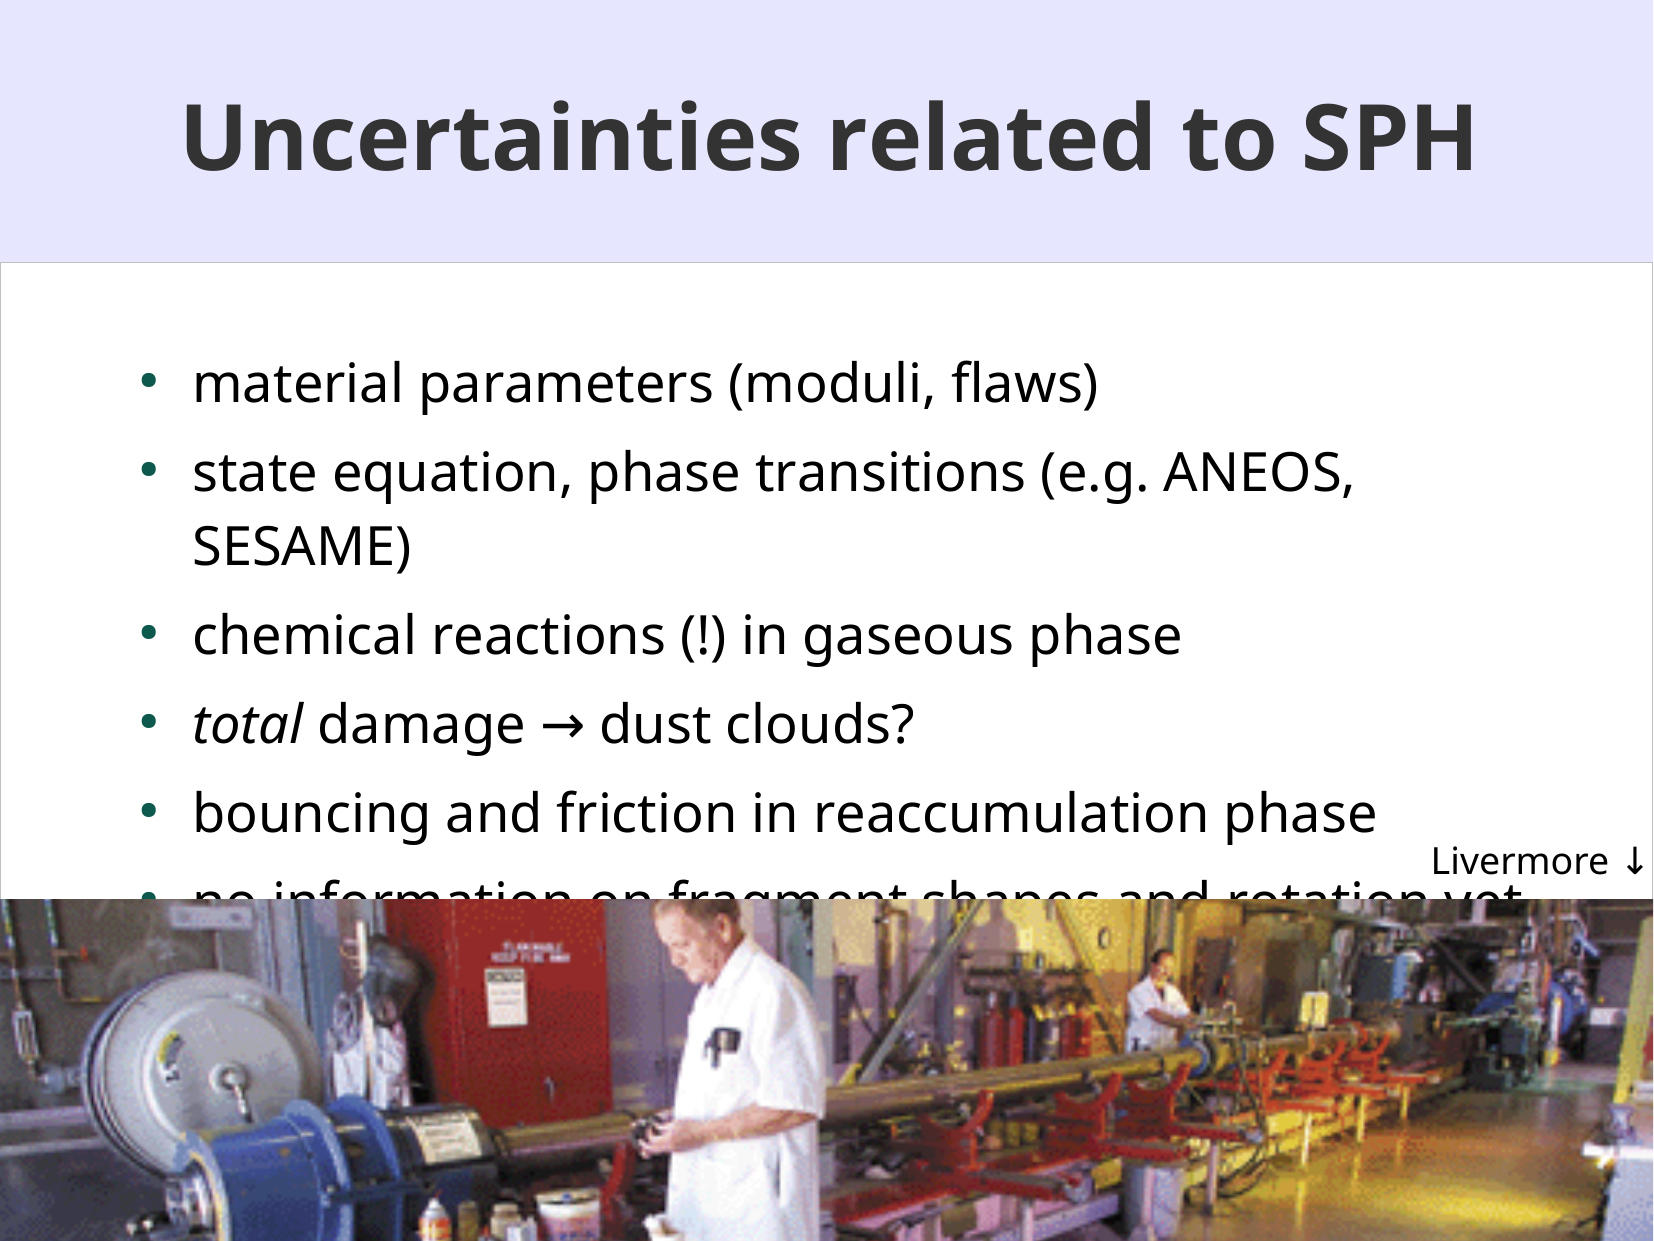

# Uncertainties related to SPH
material parameters (moduli, flaws)
state equation, phase transitions (e.g. ANEOS, SESAME)
chemical reactions (!) in gaseous phase
total damage → dust clouds?
bouncing and friction in reaccumulation phase
no information on fragment shapes and rotation yet
laboratory experiments, e.g. for icy projectiles
Livermore ↓